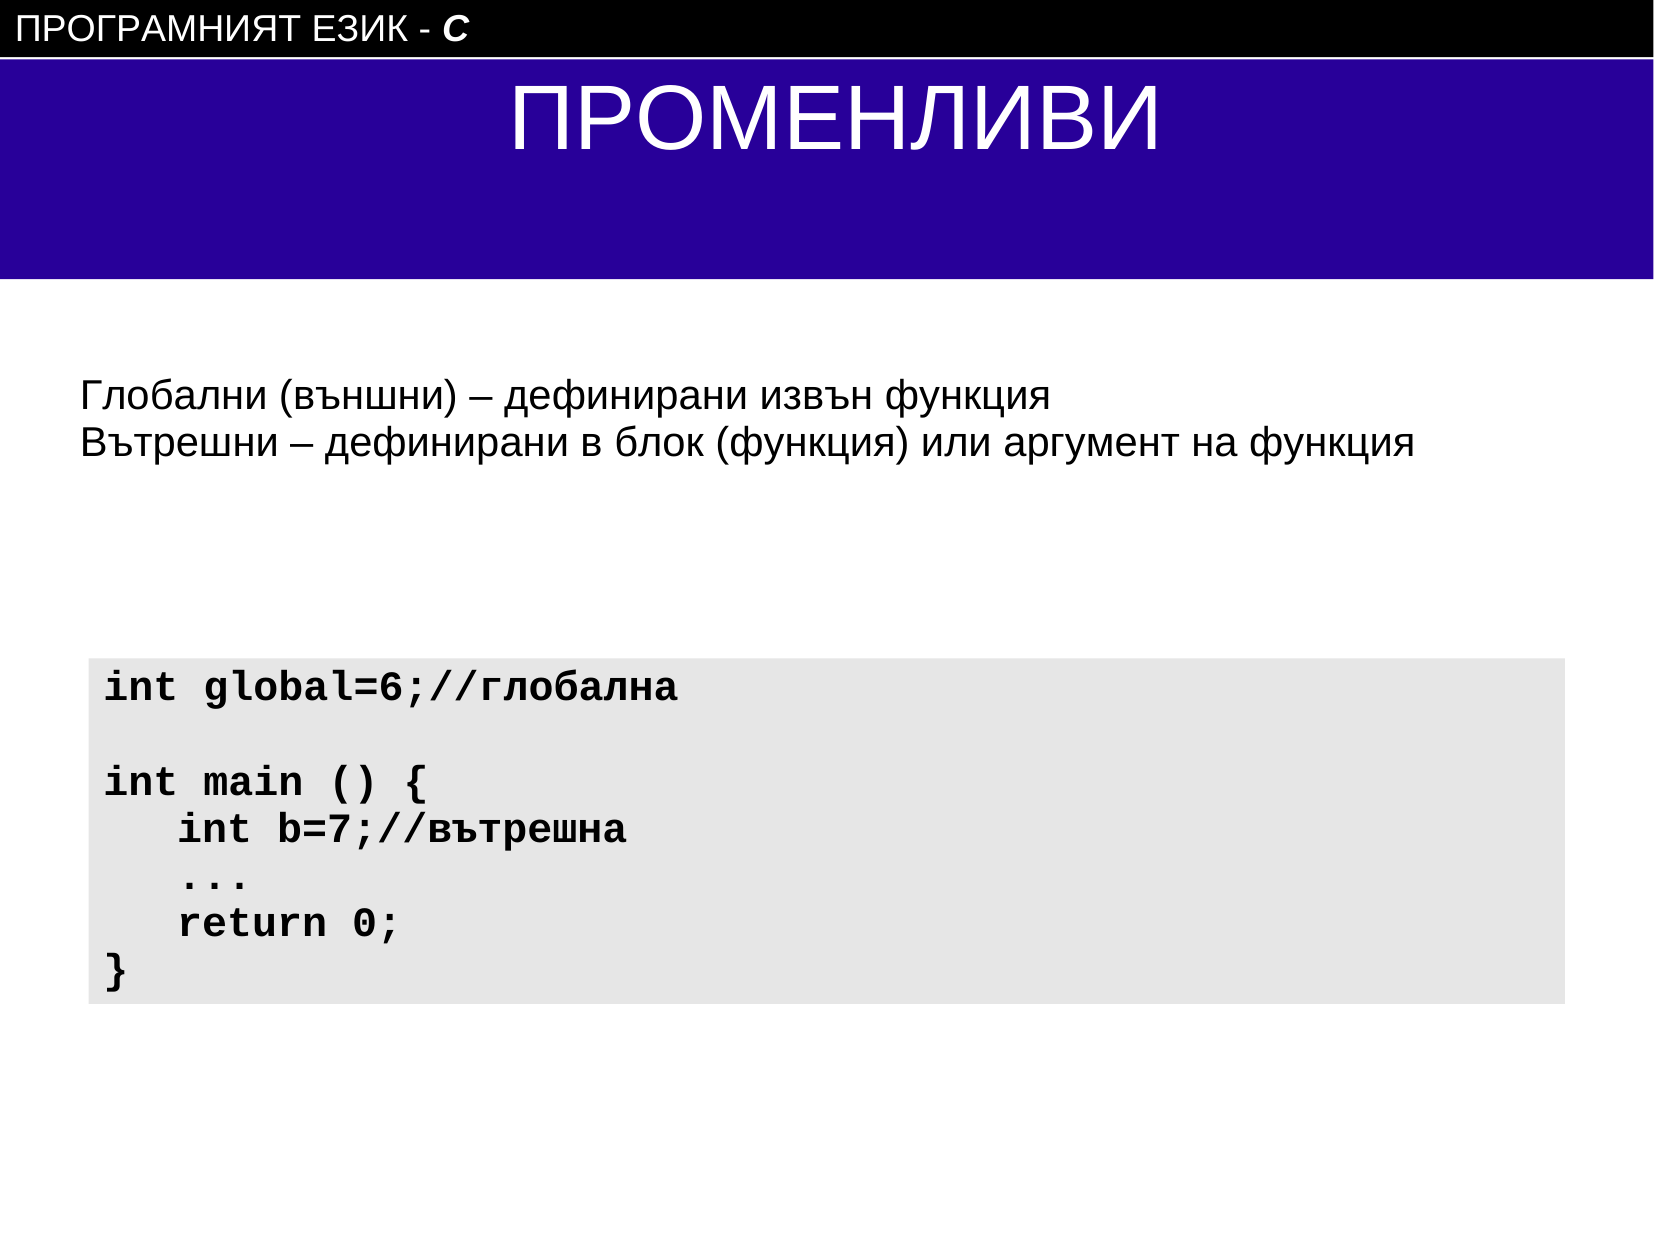

ПРОГРАМНИЯT ЕЗИК - С
						 ПРОМЕНЛИВИ
Глобални (външни) – дефинирани извън функция
Вътрешни – дефинирани в блок (функция) или аргумент на функция
int global=6;//глобална
int main () {
	int b=7;//вътрешна
	...
	return 0;
}